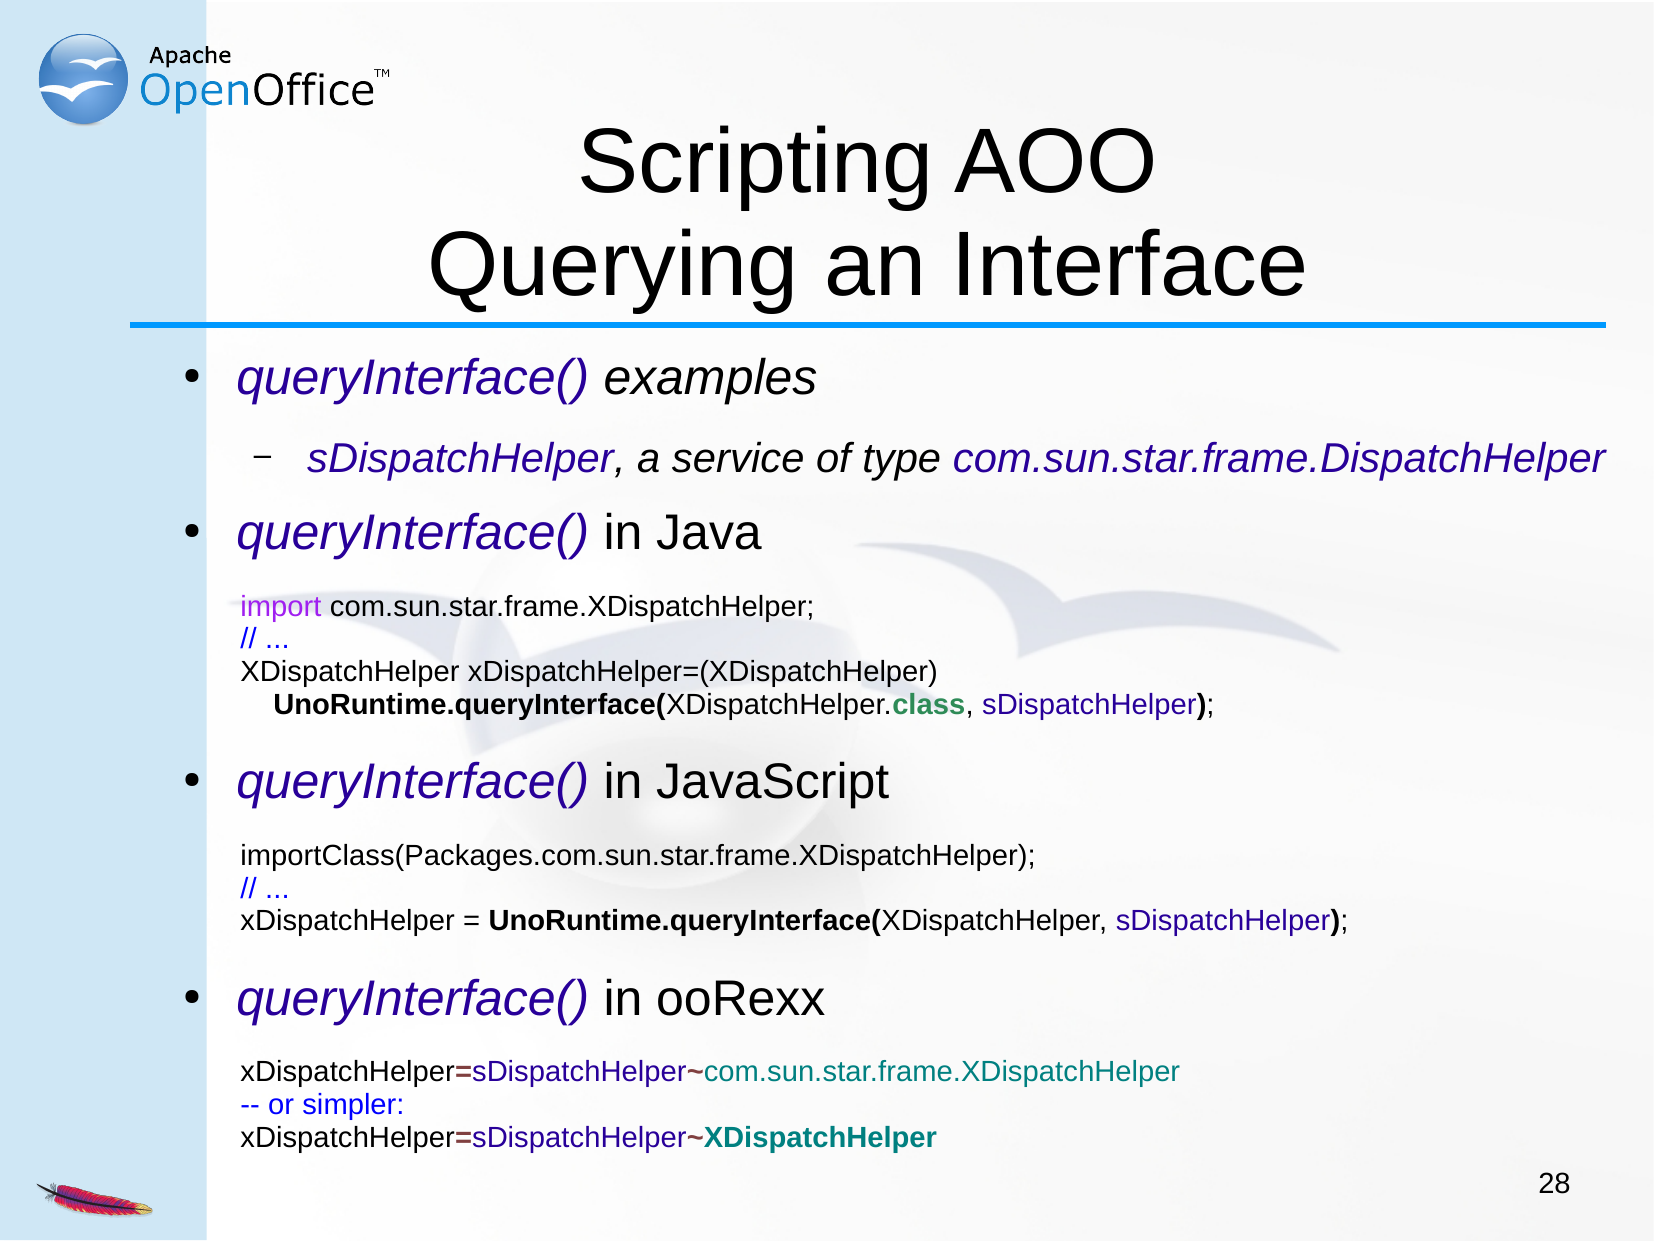

# Scripting AOO Querying an Interface
queryInterface() examples
sDispatchHelper, a service of type com.sun.star.frame.DispatchHelper
queryInterface() in Java
import com.sun.star.frame.XDispatchHelper;
// ...
XDispatchHelper xDispatchHelper=(XDispatchHelper)
 UnoRuntime.queryInterface(XDispatchHelper.class, sDispatchHelper);
queryInterface() in JavaScript
importClass(Packages.com.sun.star.frame.XDispatchHelper);
// ...
xDispatchHelper = UnoRuntime.queryInterface(XDispatchHelper, sDispatchHelper);
queryInterface() in ooRexx
xDispatchHelper=sDispatchHelper~com.sun.star.frame.XDispatchHelper
-- or simpler:
xDispatchHelper=sDispatchHelper~XDispatchHelper
28